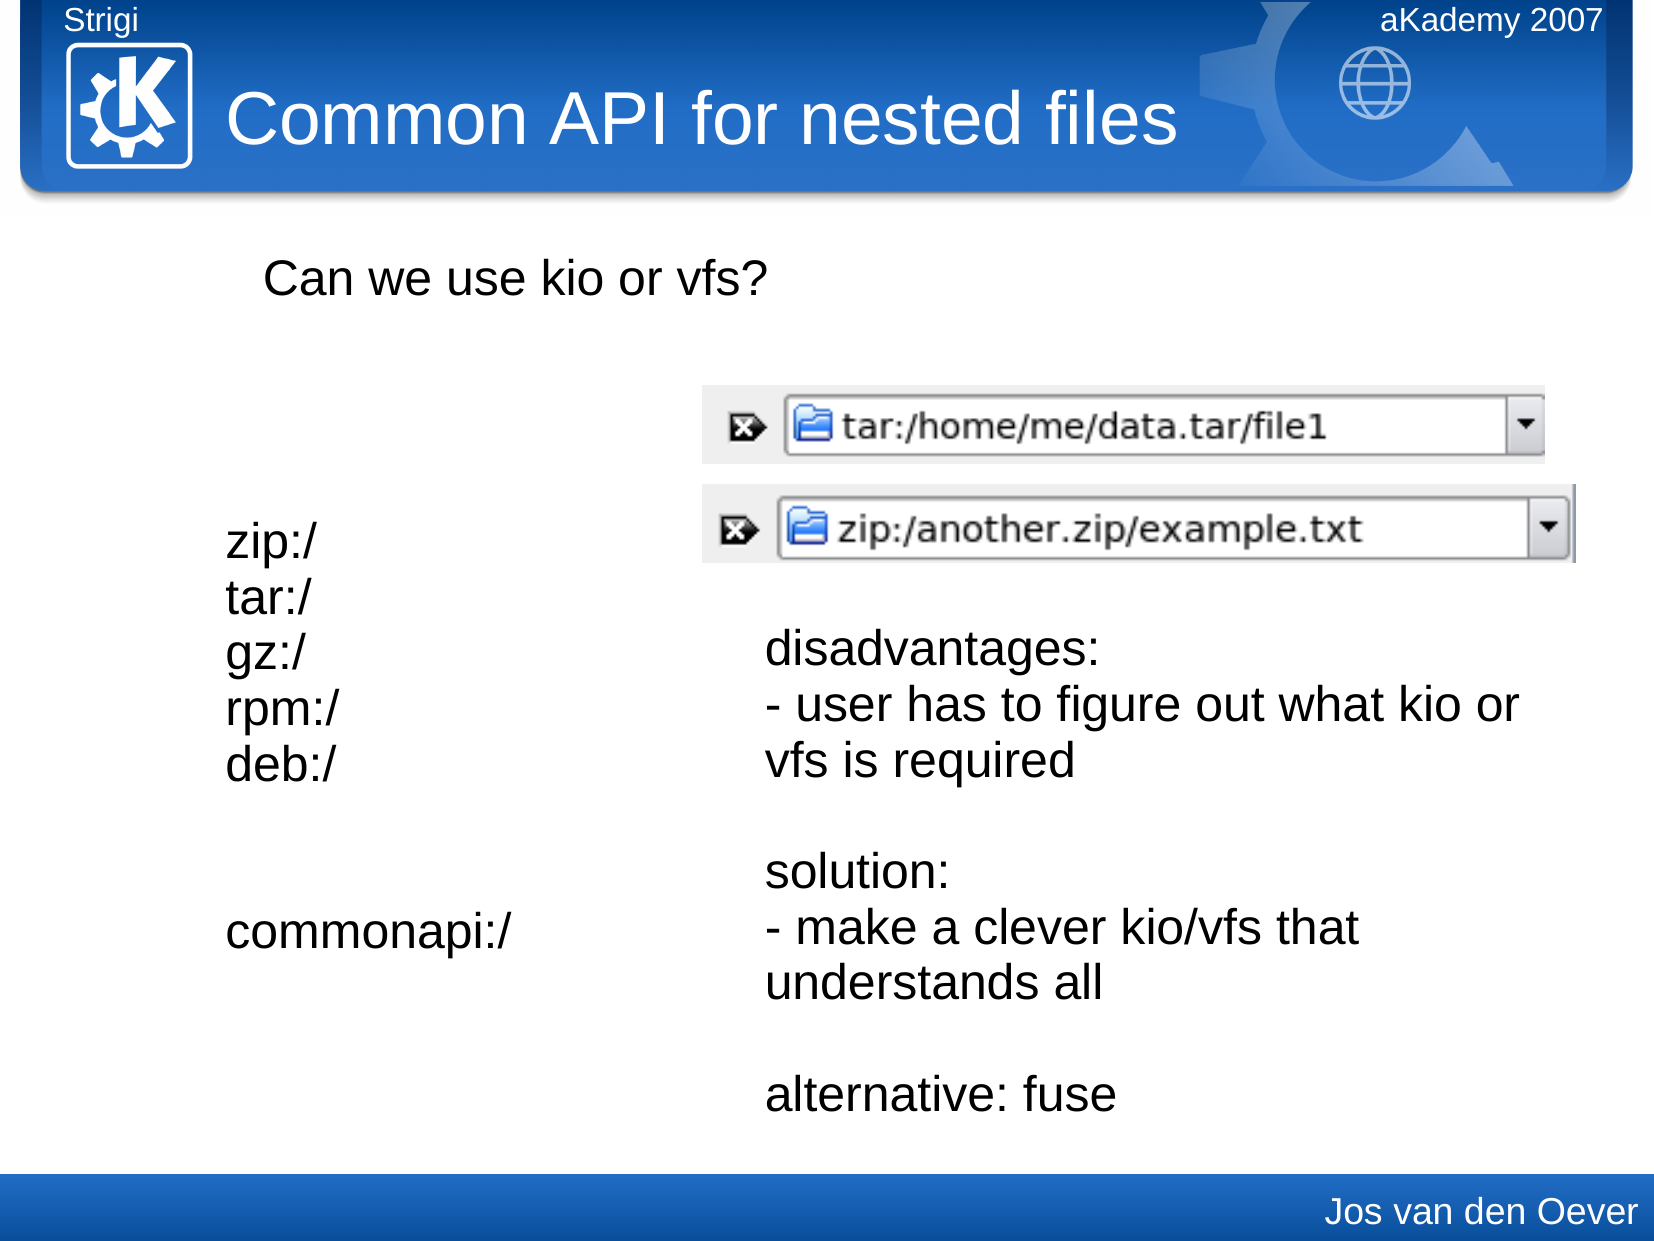

# Common API for nested files
Can we use kio or vfs?
zip:/
tar:/
gz:/
rpm:/
deb:/
commonapi:/
disadvantages:
- user has to figure out what kio or vfs is required
solution:
- make a clever kio/vfs that understands all
alternative: fuse